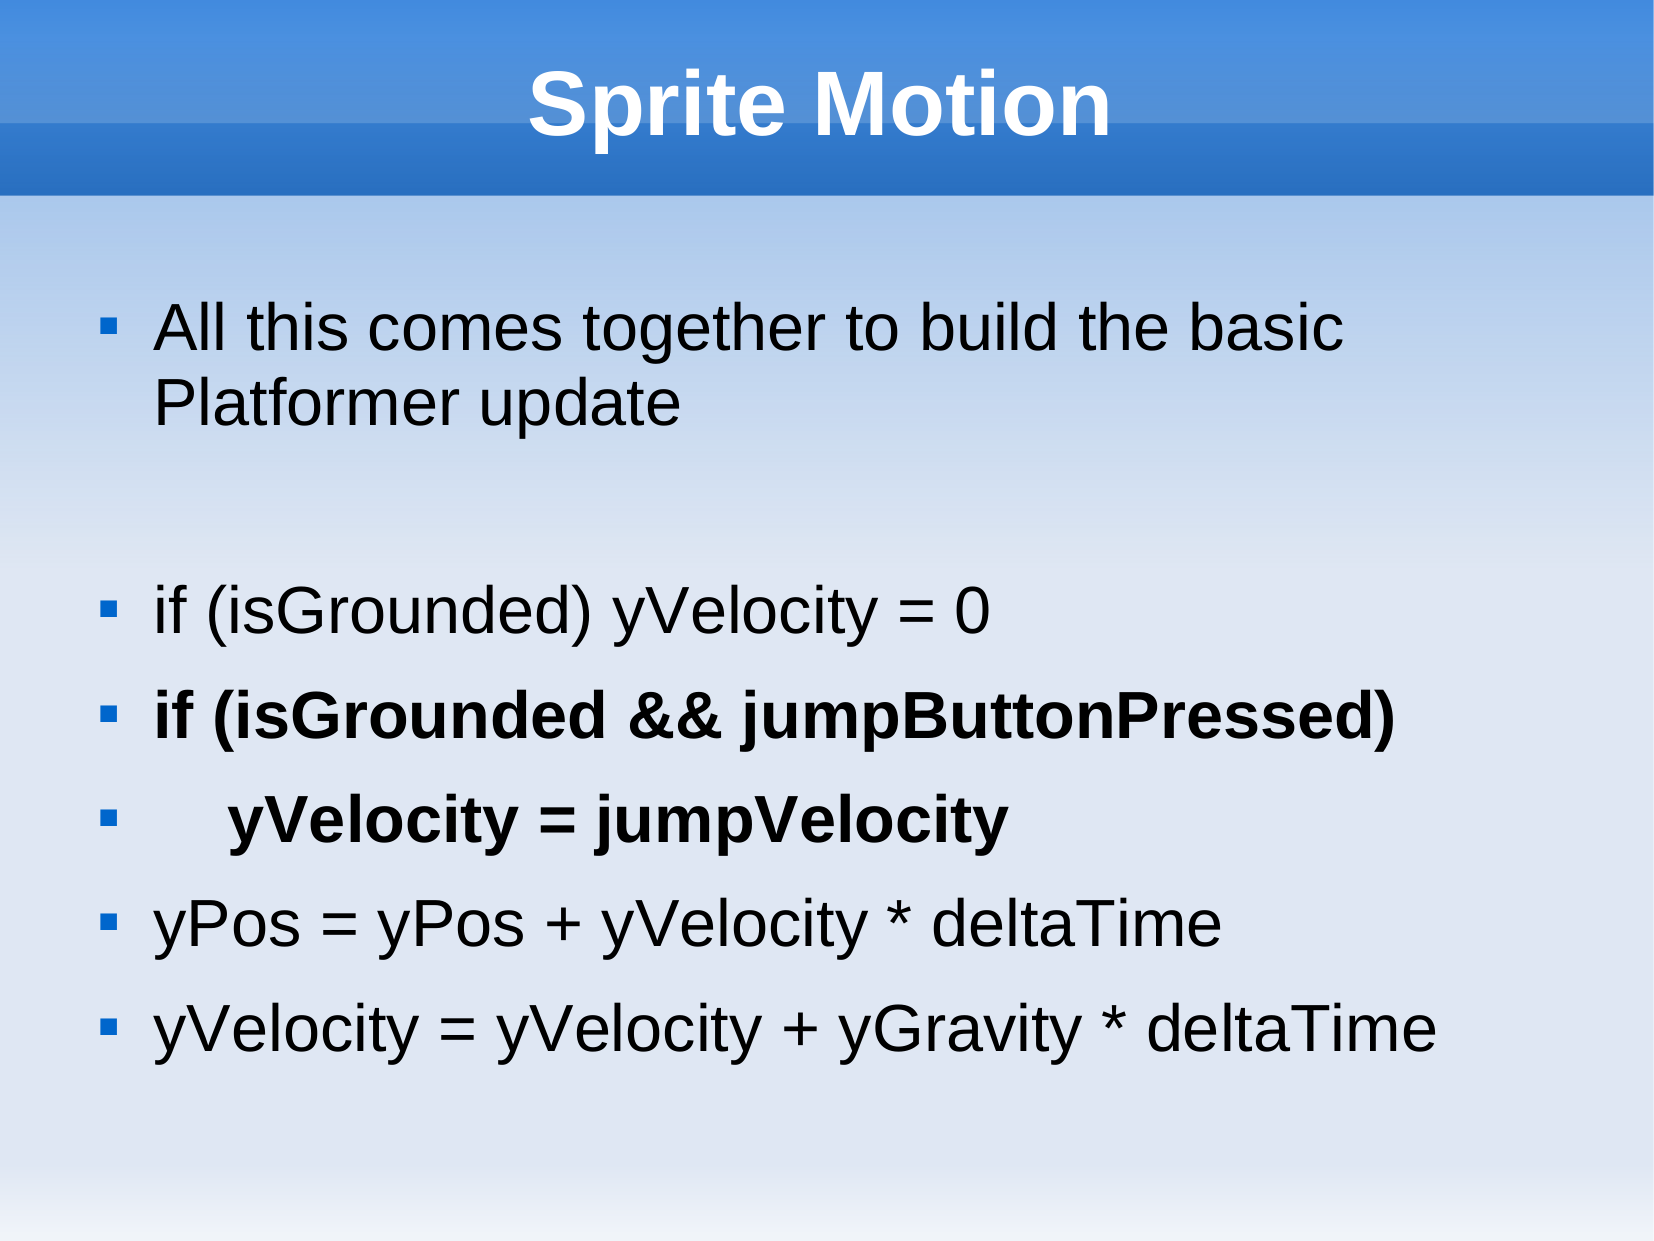

# Sprite Motion
All this comes together to build the basic Platformer update
if (isGrounded) yVelocity = 0
if (isGrounded && jumpButtonPressed)
 yVelocity = jumpVelocity
yPos = yPos + yVelocity * deltaTime
yVelocity = yVelocity + yGravity * deltaTime